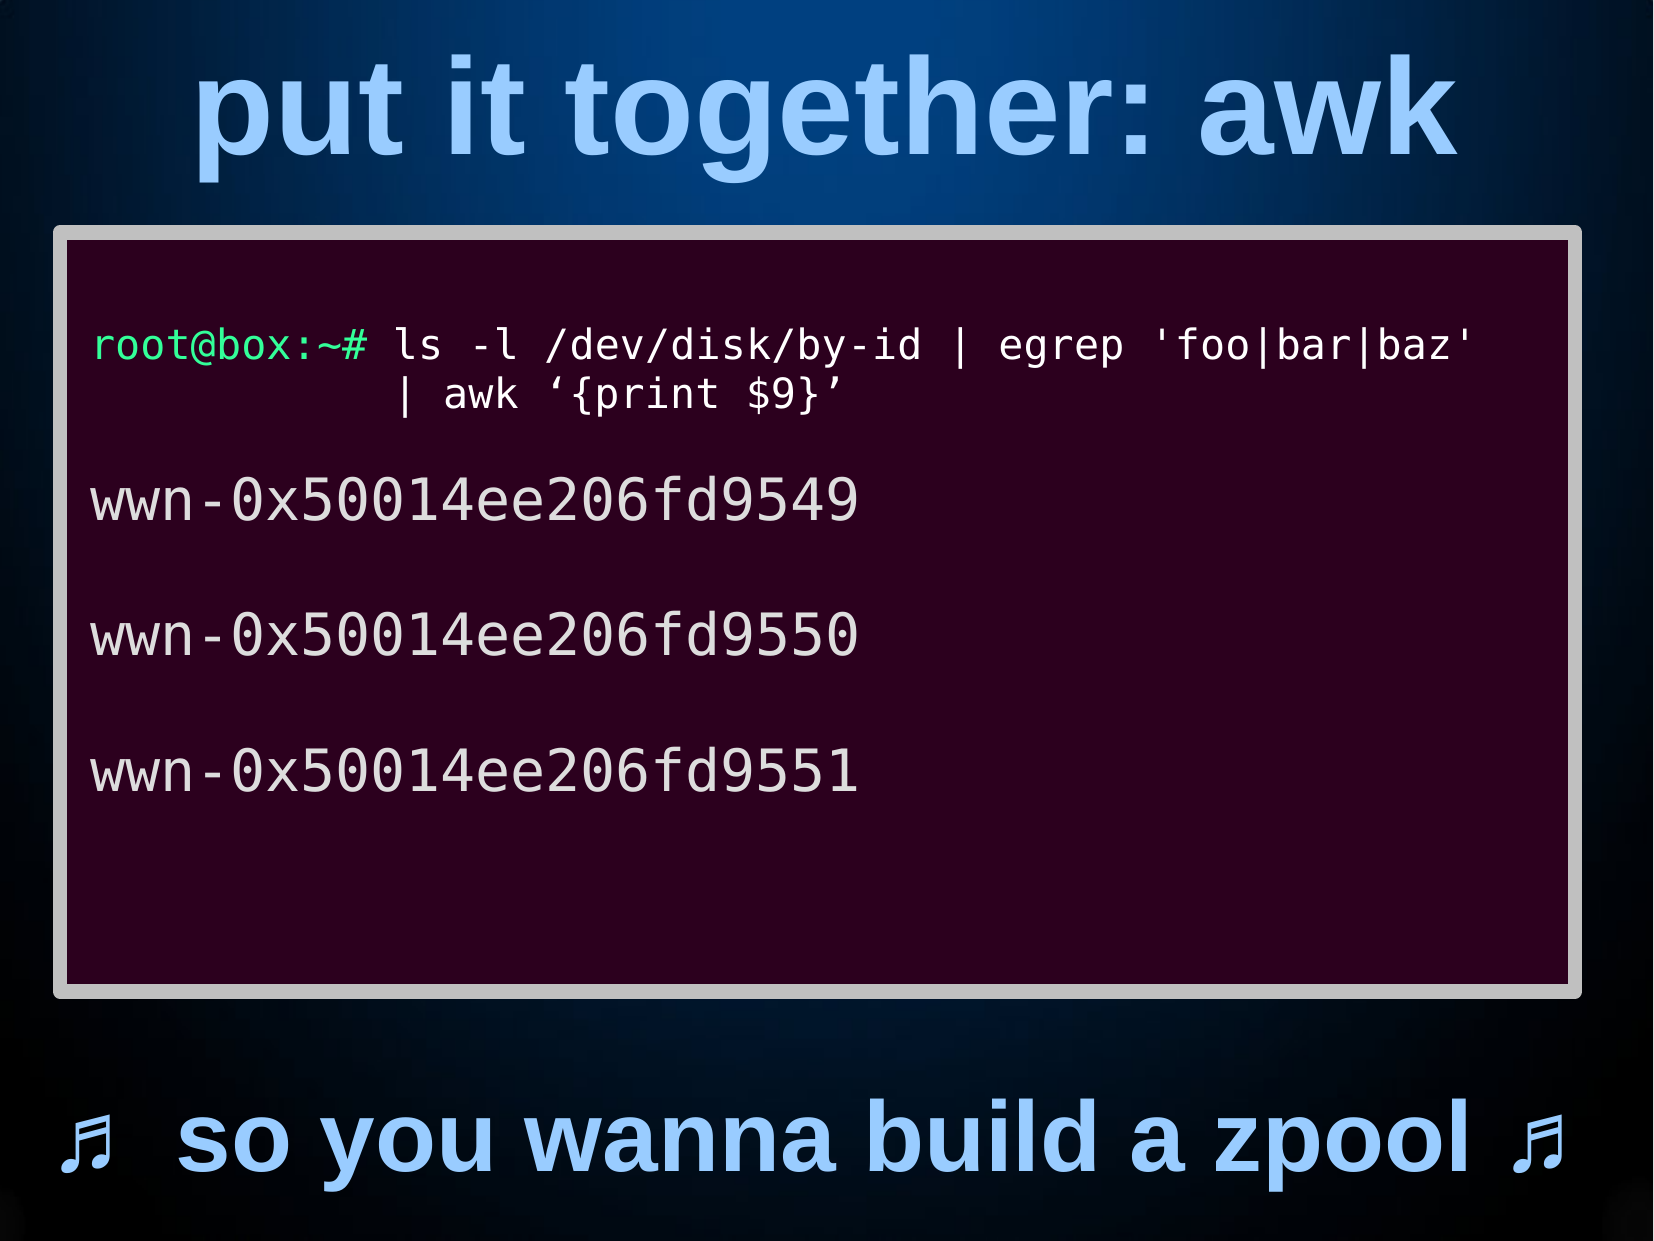

# put it together: awk
root@box:~# ls -l /dev/disk/by-id | egrep 'foo|bar|baz'
 | awk ‘{print $9}’
wwn-0x50014ee206fd9549
wwn-0x50014ee206fd9550
wwn-0x50014ee206fd9551
♬ so you wanna build a zpool ♬